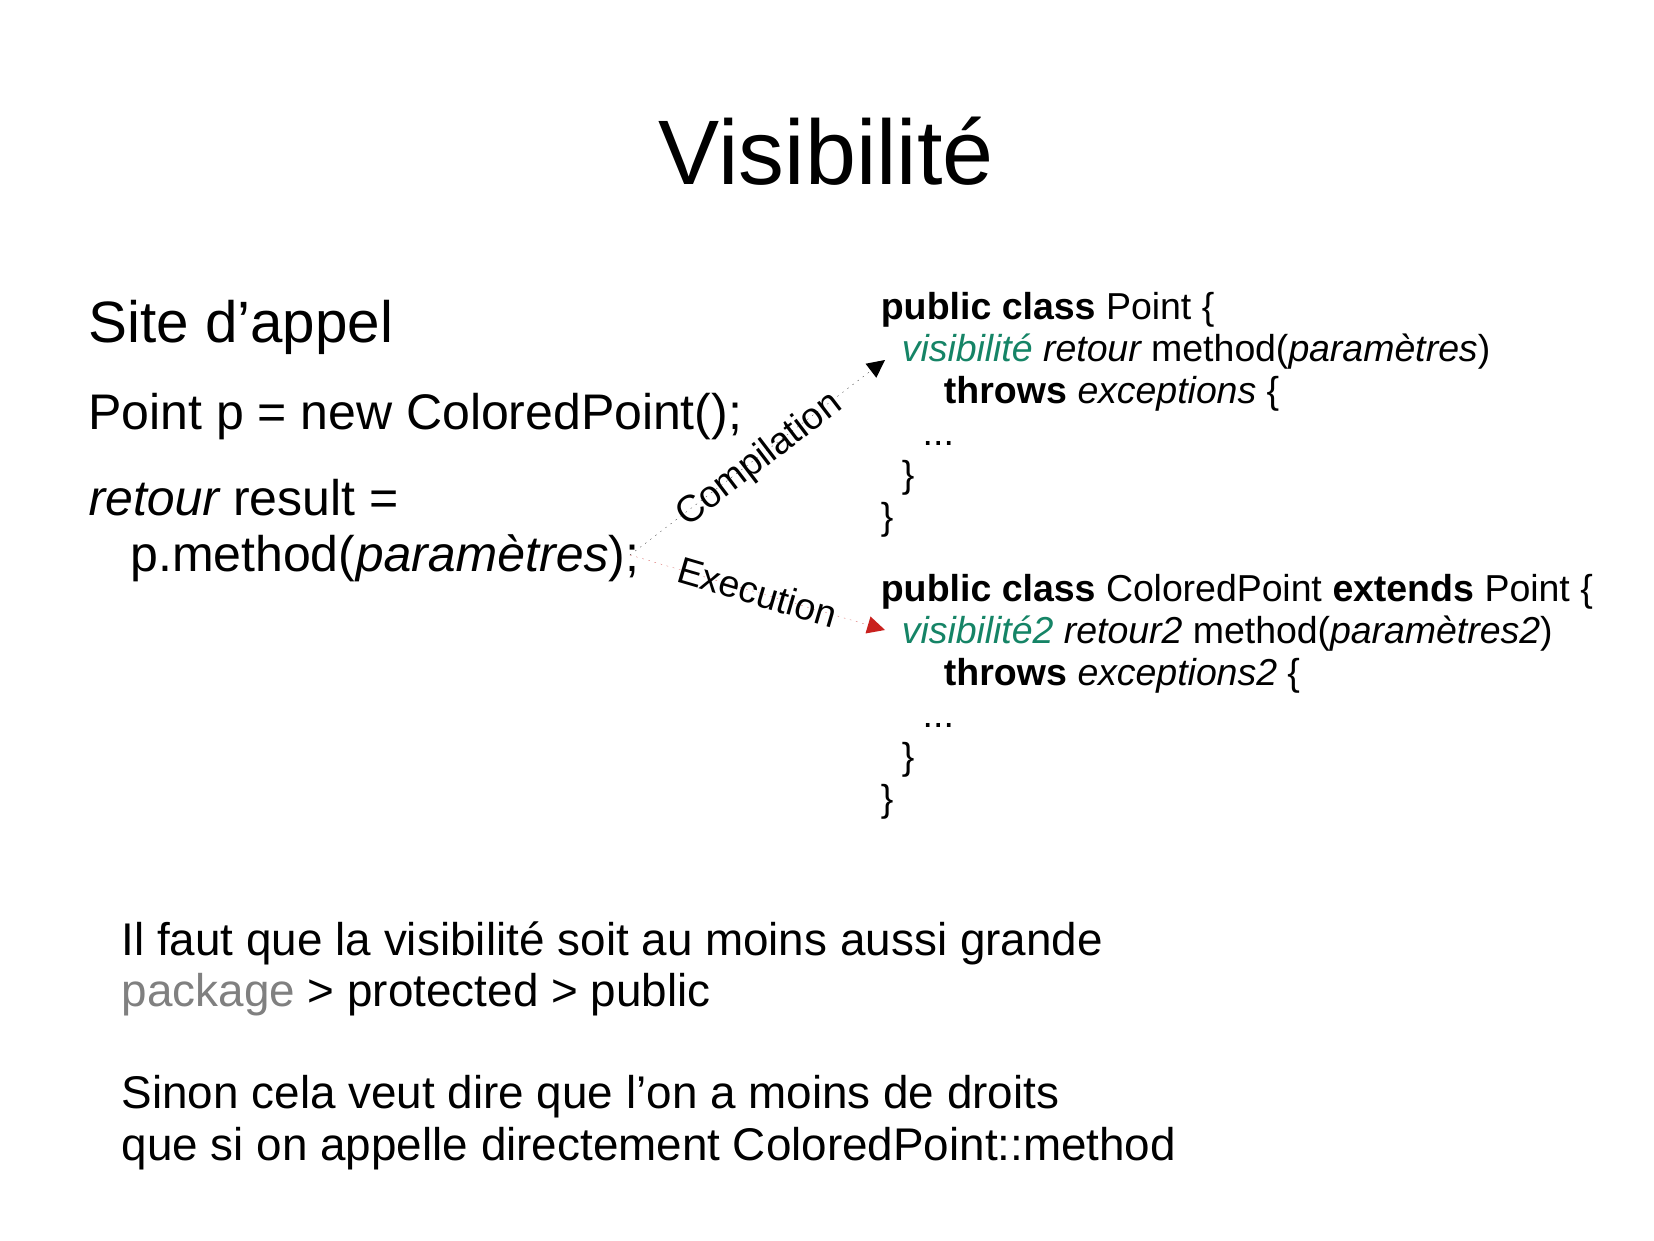

# Visibilité
public class Point {
 visibilité retour method(paramètres)
 throws exceptions {
 ...
 }
}
public class ColoredPoint extends Point {
 visibilité2 retour2 method(paramètres2)
 throws exceptions2 {
 ...
 }
}
Site d’appel
Point p = new ColoredPoint();
retour result =
 p.method(paramètres);
Compilation
Execution
Il faut que la visibilité soit au moins aussi grande
package > protected > public
Sinon cela veut dire que l’on a moins de droits
que si on appelle directement ColoredPoint::method